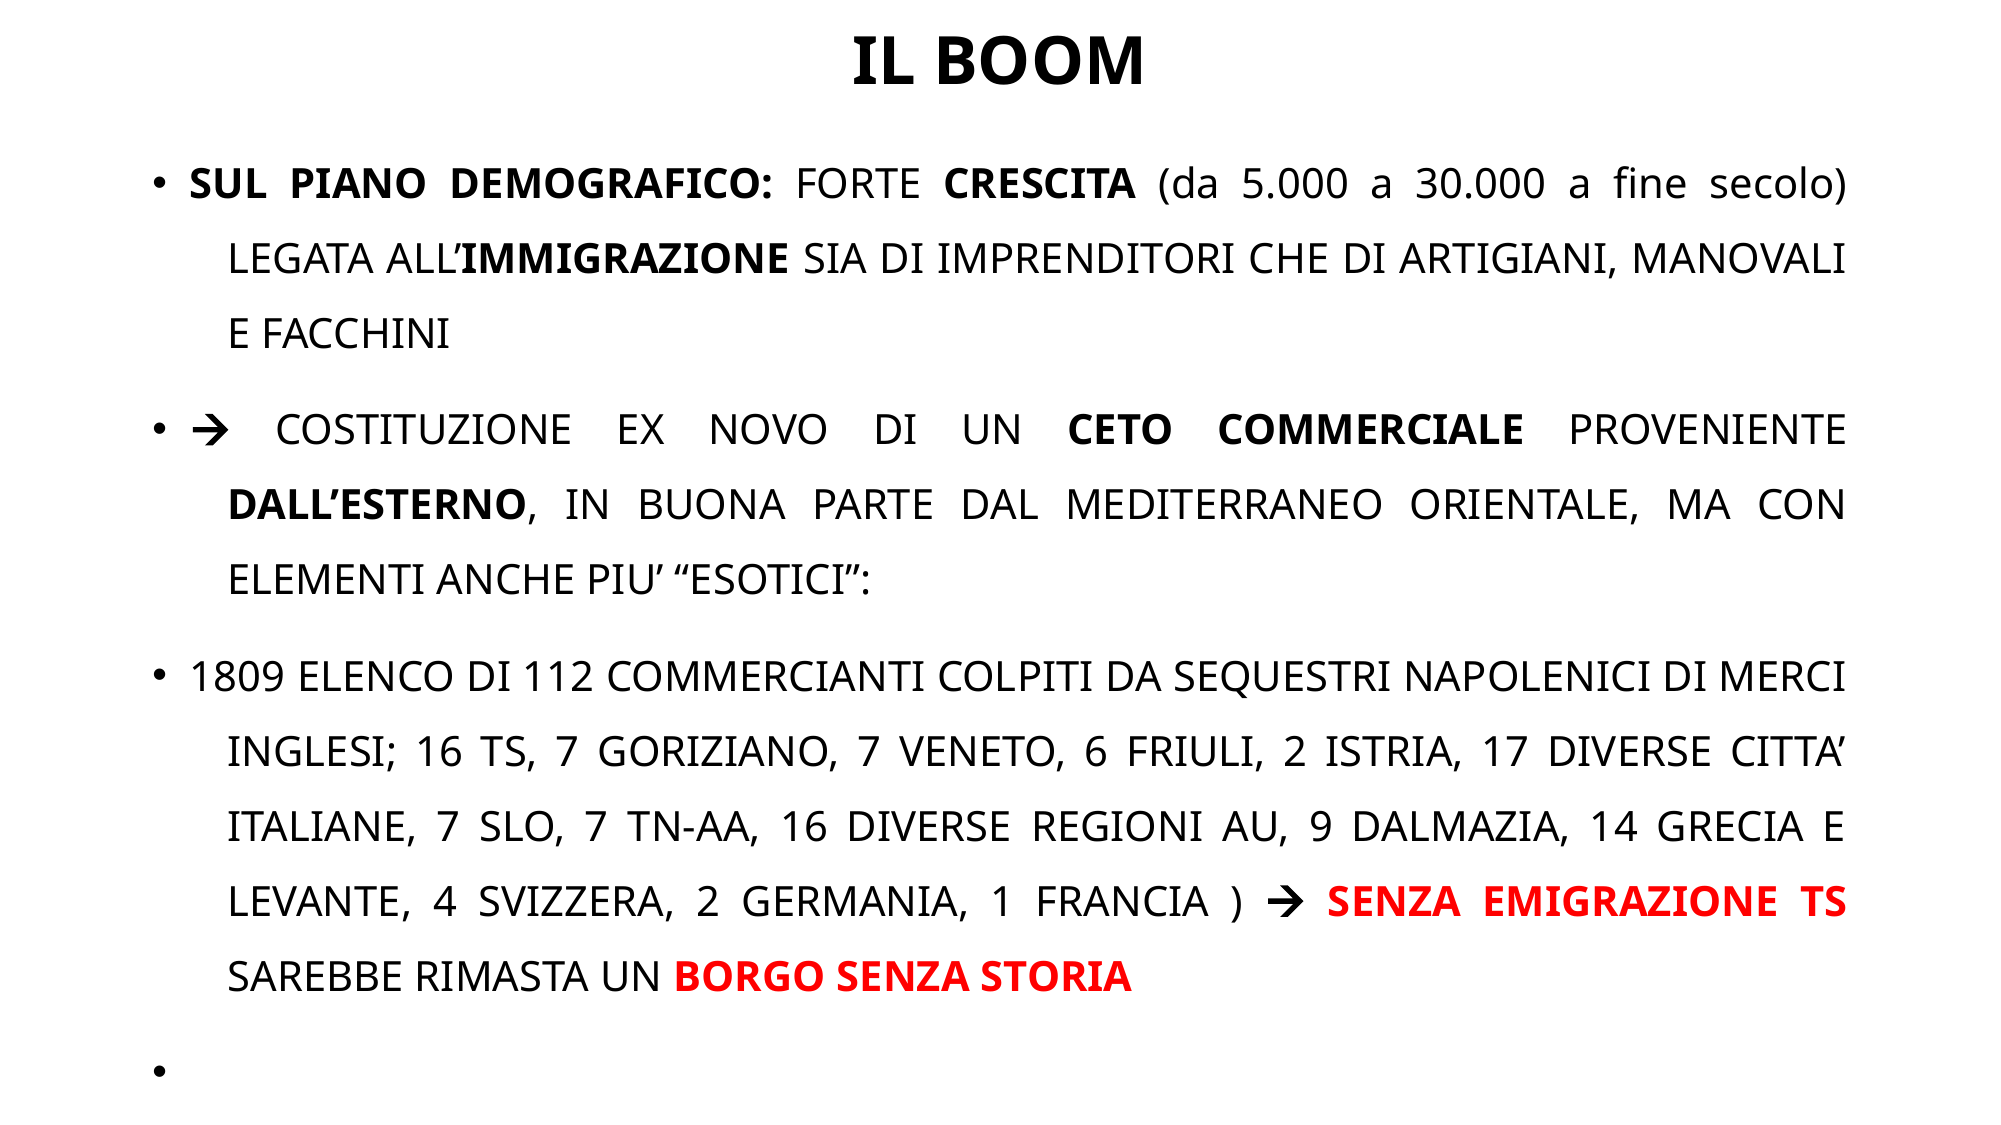

# IL BOOM
SUL PIANO DEMOGRAFICO: FORTE CRESCITA (da 5.000 a 30.000 a fine secolo) LEGATA ALL’IMMIGRAZIONE SIA DI IMPRENDITORI CHE DI ARTIGIANI, MANOVALI E FACCHINI
 COSTITUZIONE EX NOVO DI UN CETO COMMERCIALE PROVENIENTE DALL’ESTERNO, IN BUONA PARTE DAL MEDITERRANEO ORIENTALE, MA CON ELEMENTI ANCHE PIU’ “ESOTICI”:
1809 ELENCO DI 112 COMMERCIANTI COLPITI DA SEQUESTRI NAPOLENICI DI MERCI INGLESI; 16 TS, 7 GORIZIANO, 7 VENETO, 6 FRIULI, 2 ISTRIA, 17 DIVERSE CITTA’ ITALIANE, 7 SLO, 7 TN-AA, 16 DIVERSE REGIONI AU, 9 DALMAZIA, 14 GRECIA E LEVANTE, 4 SVIZZERA, 2 GERMANIA, 1 FRANCIA )  SENZA EMIGRAZIONE TS SAREBBE RIMASTA UN BORGO SENZA STORIA